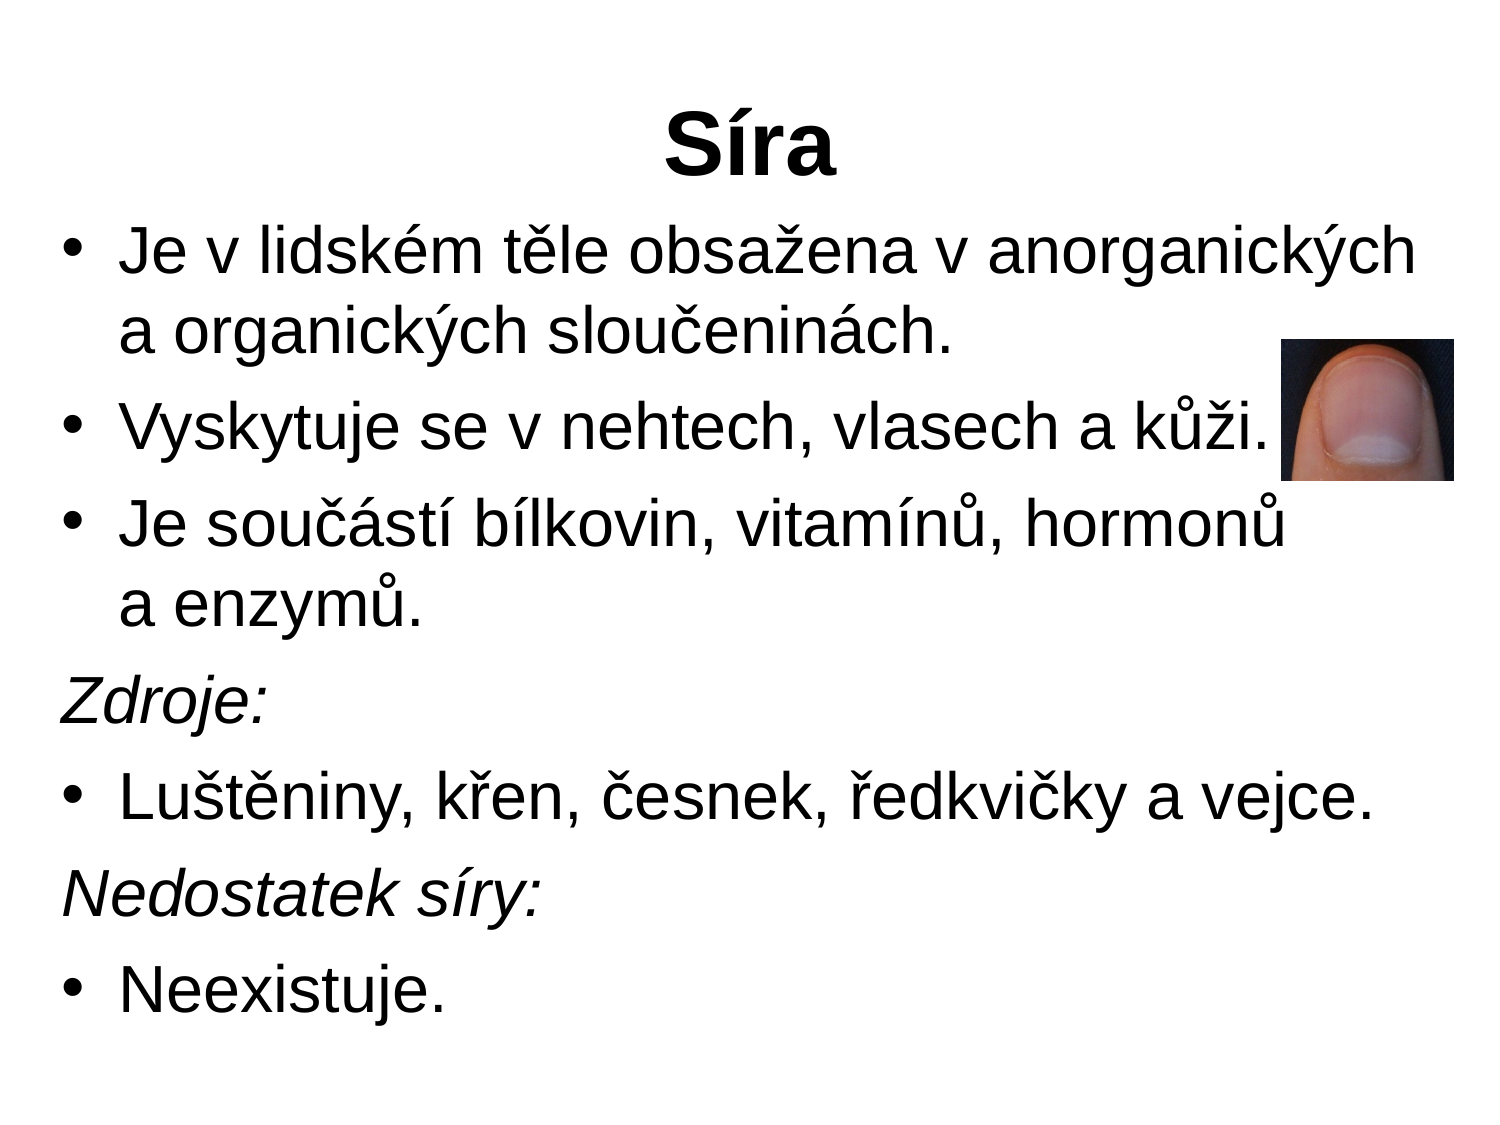

# Síra
Je v lidském těle obsažena v anorganických a organických sloučeninách.
Vyskytuje se v nehtech, vlasech a kůži.
Je součástí bílkovin, vitamínů, hormonů
a enzymů.
Zdroje:
Luštěniny, křen, česnek, ředkvičky a vejce.
Nedostatek síry:
Neexistuje.